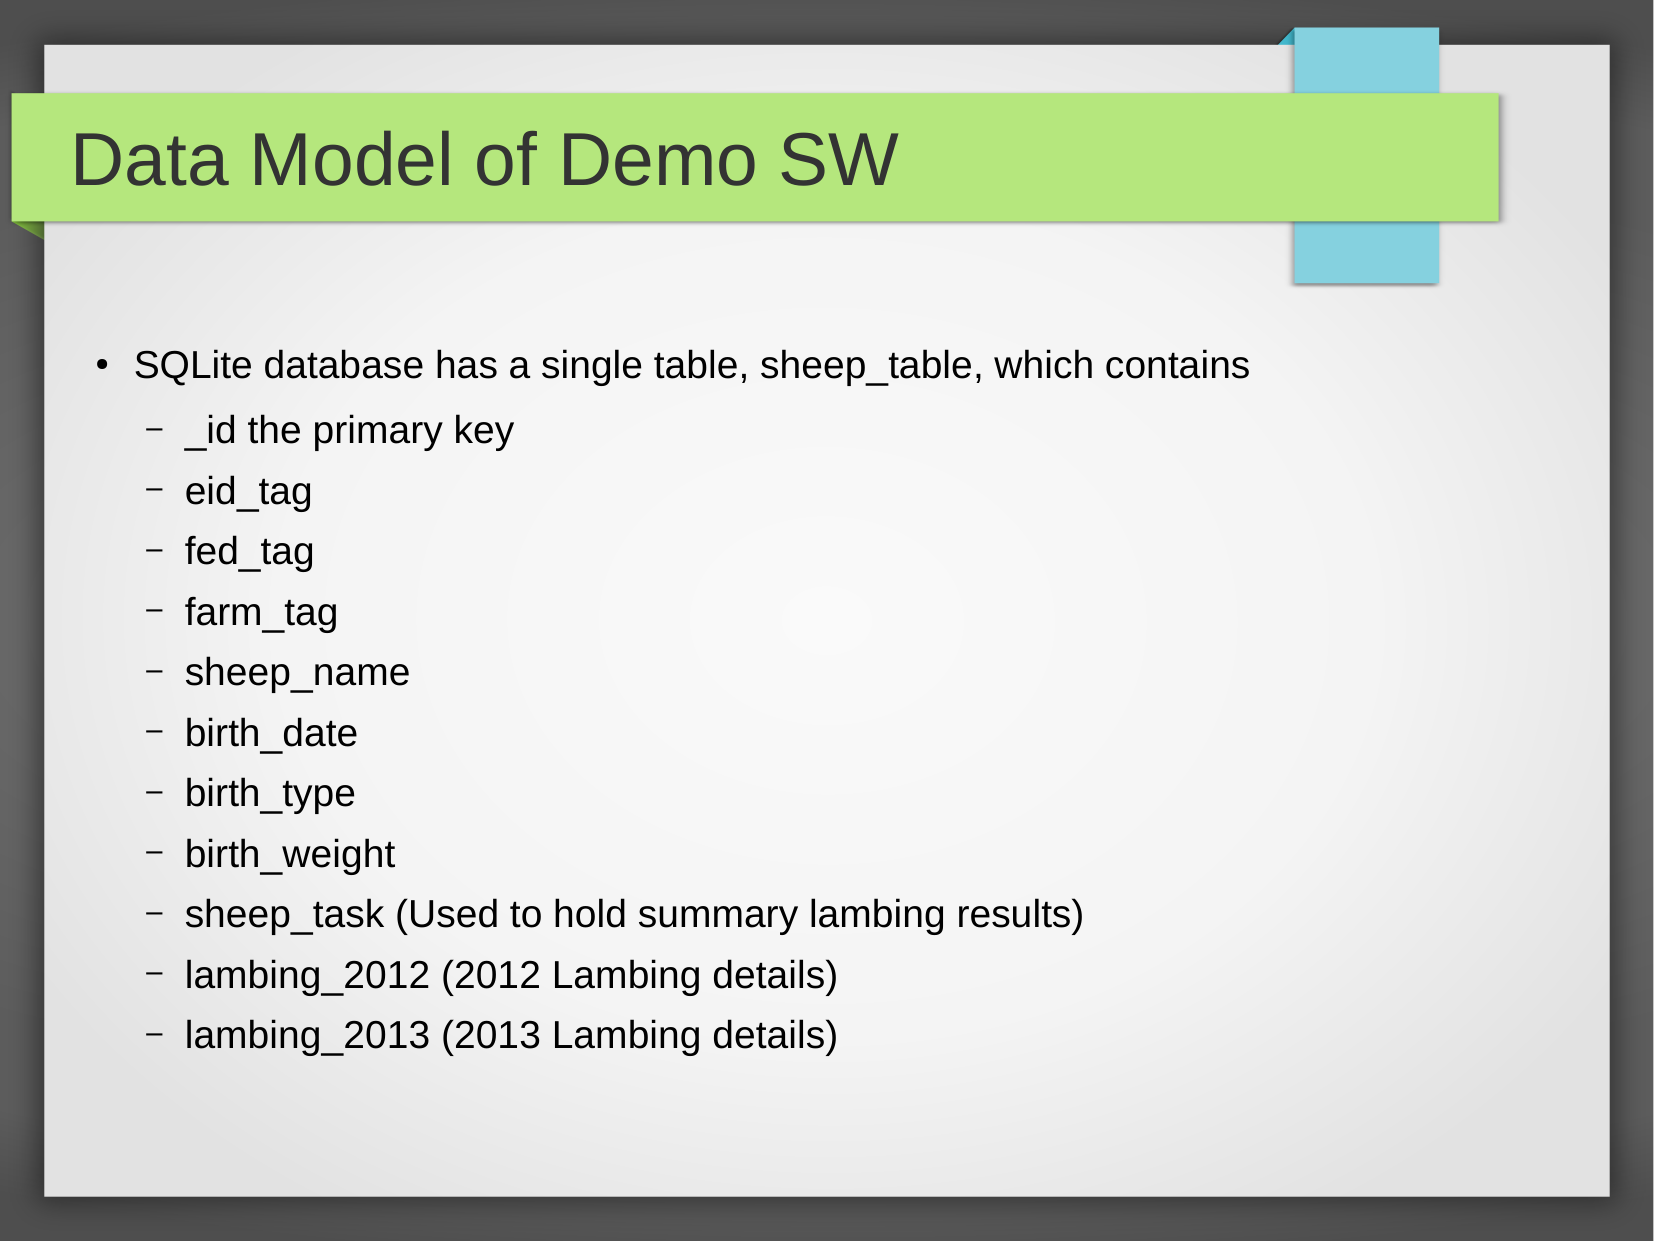

# Data Model of Demo SW
SQLite database has a single table, sheep_table, which contains
_id the primary key
eid_tag
fed_tag
farm_tag
sheep_name
birth_date
birth_type
birth_weight
sheep_task (Used to hold summary lambing results)
lambing_2012 (2012 Lambing details)
lambing_2013 (2013 Lambing details)